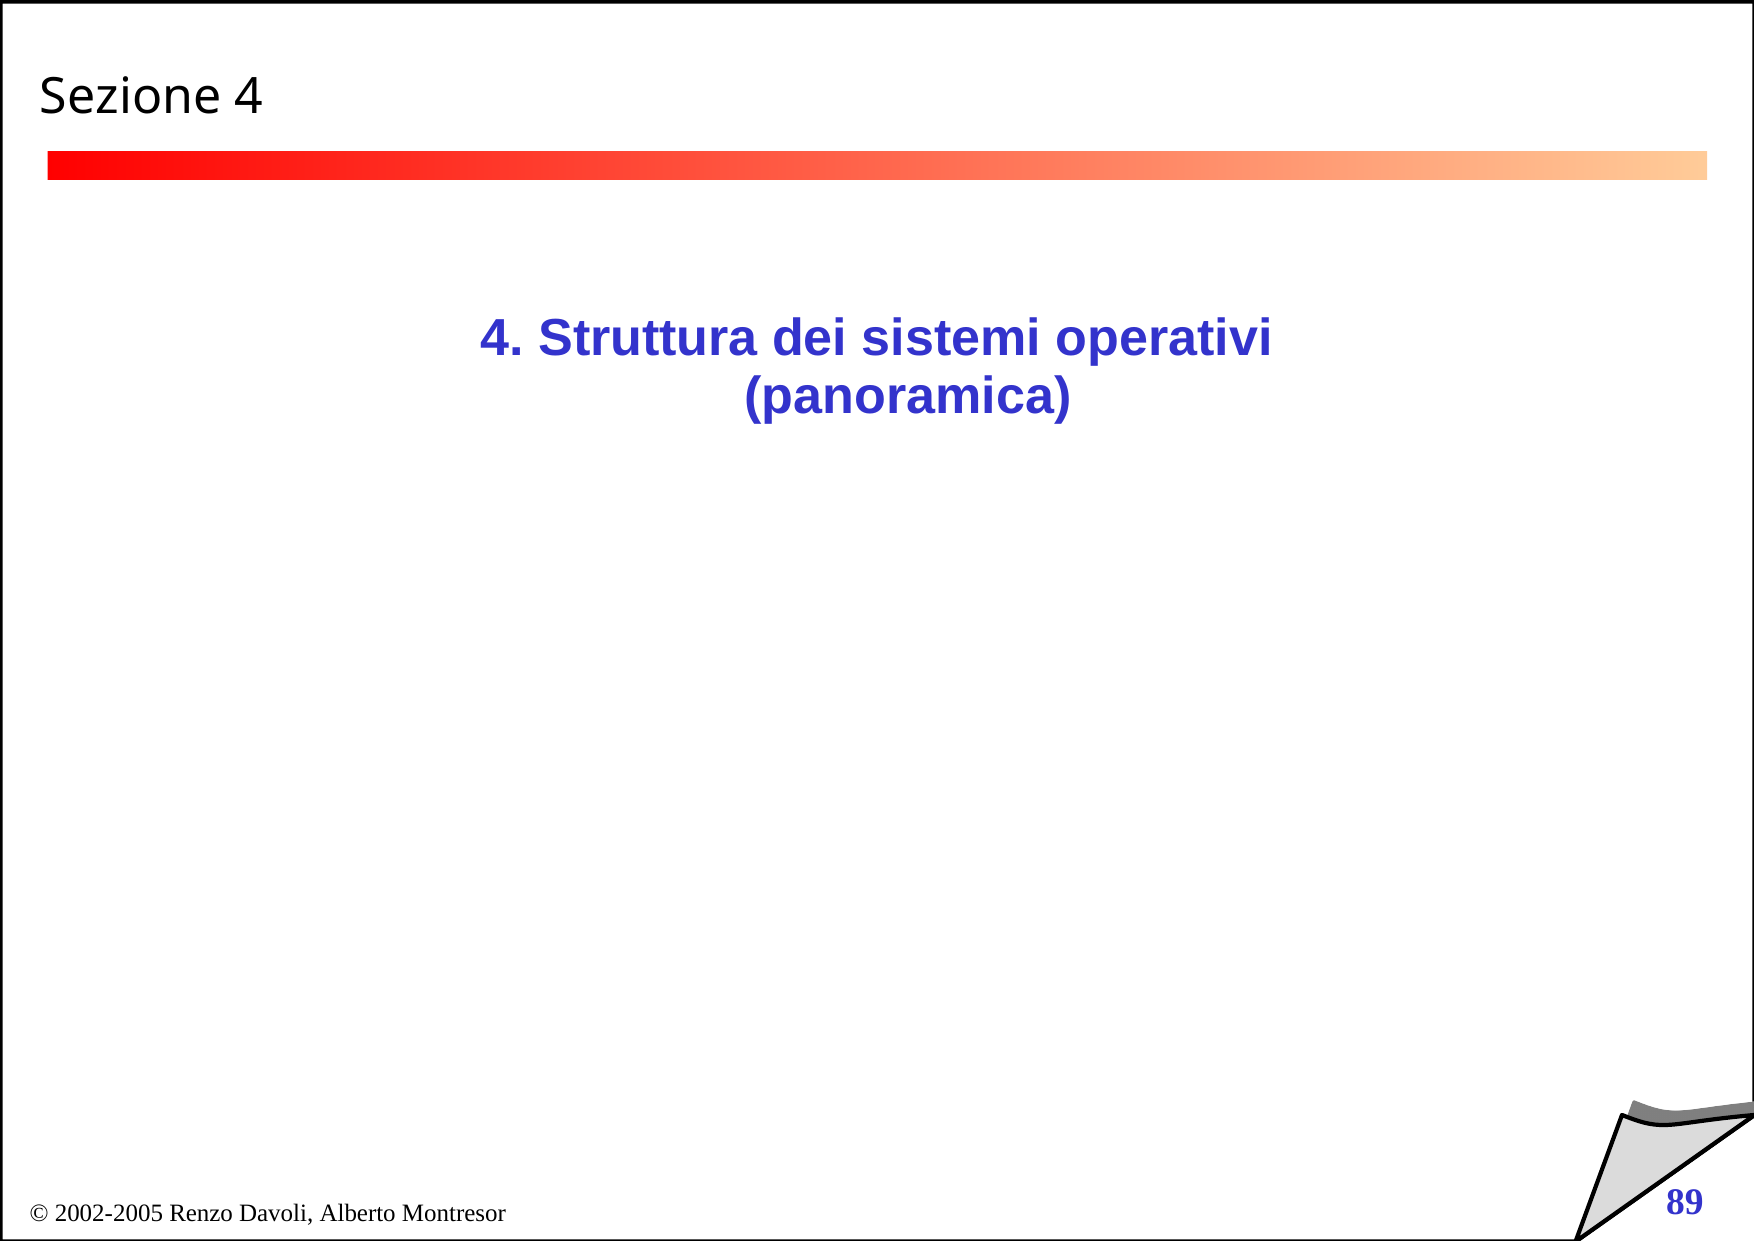

# Sezione 4
4. Struttura dei sistemi operativi
(panoramica)